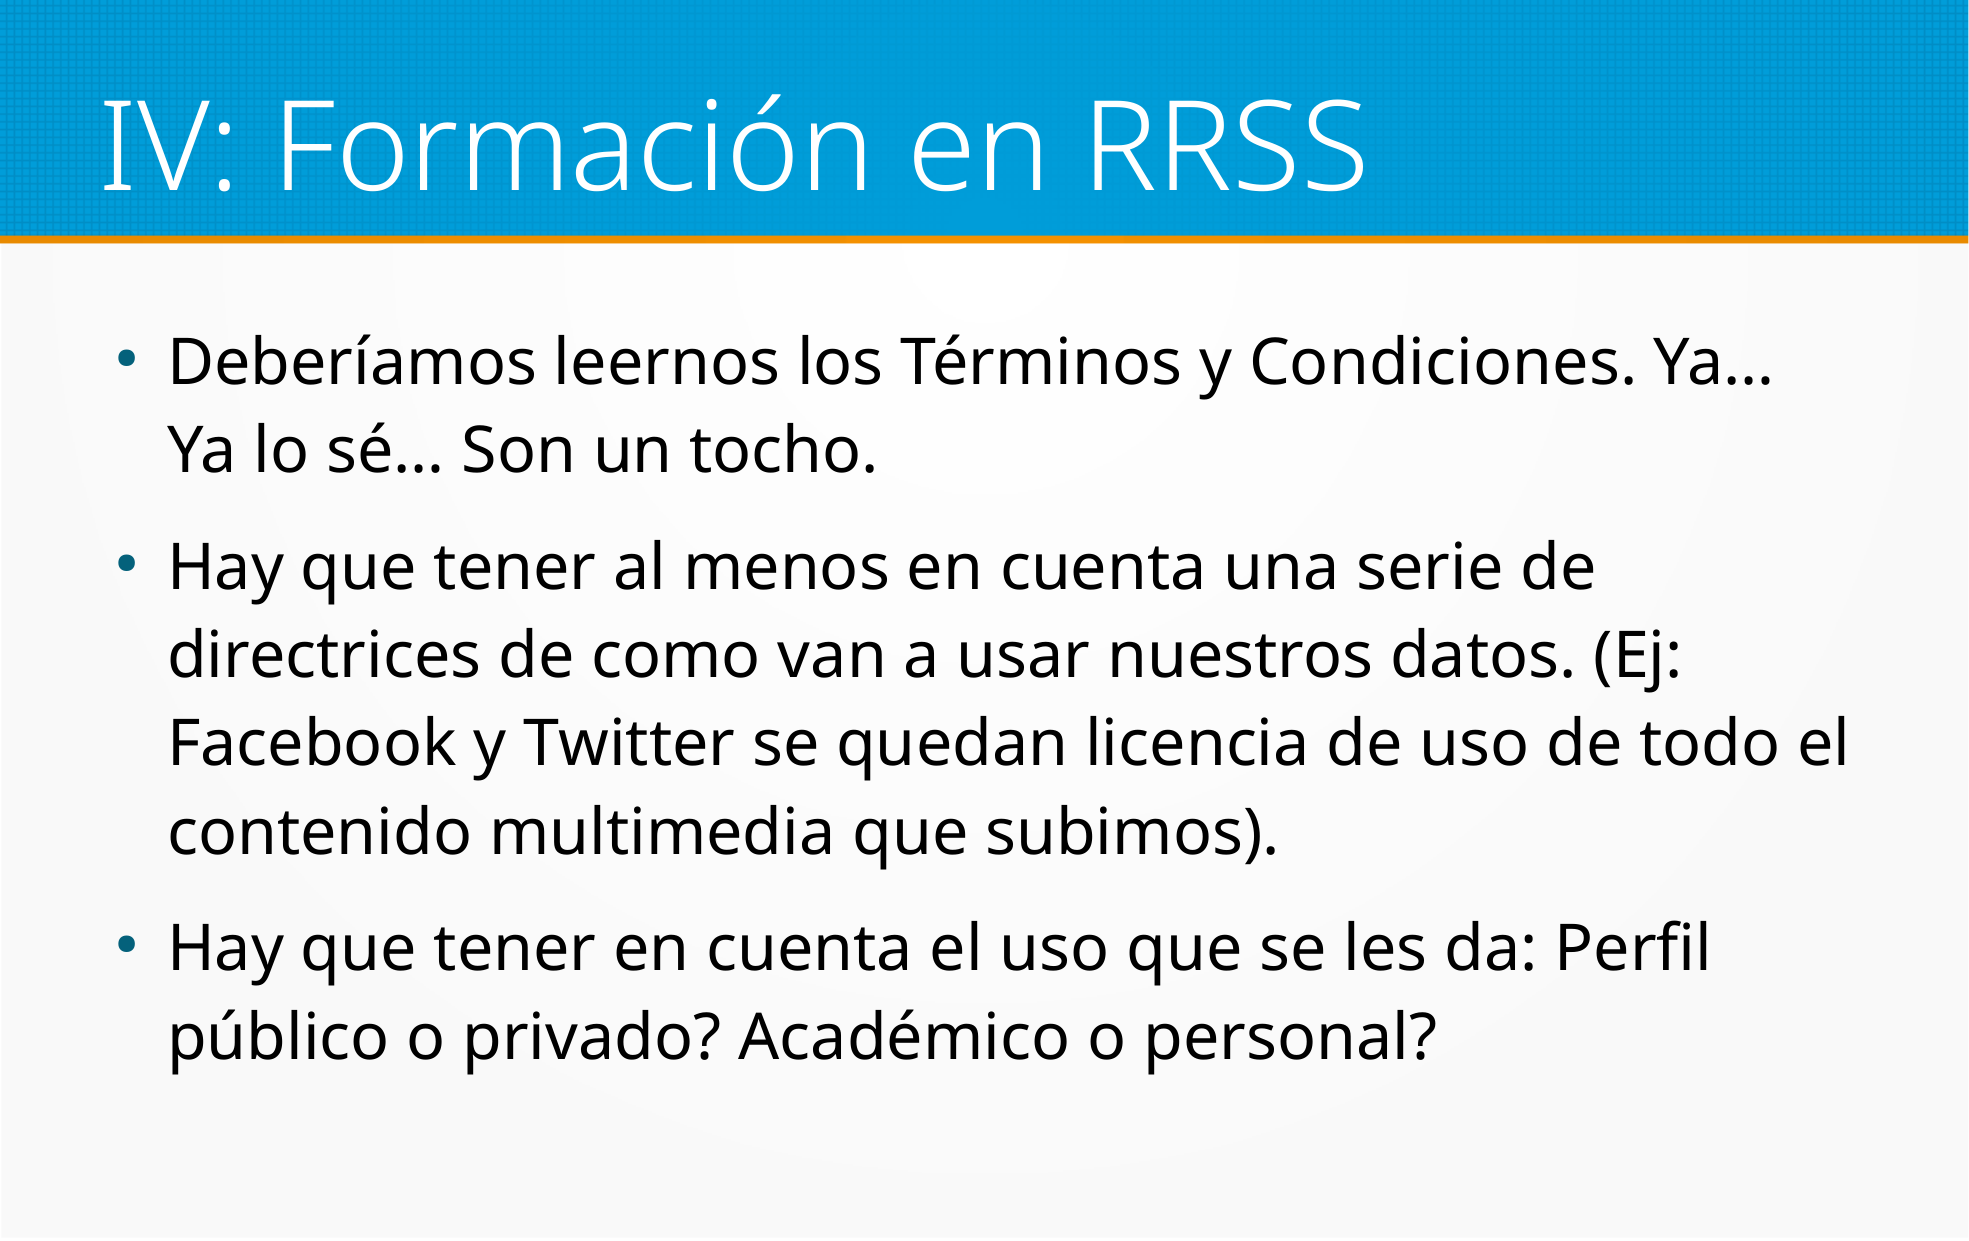

# IV: Formación en RRSS
Deberíamos leernos los Términos y Condiciones. Ya… Ya lo sé… Son un tocho.
Hay que tener al menos en cuenta una serie de directrices de como van a usar nuestros datos. (Ej: Facebook y Twitter se quedan licencia de uso de todo el contenido multimedia que subimos).
Hay que tener en cuenta el uso que se les da: Perfil público o privado? Académico o personal?